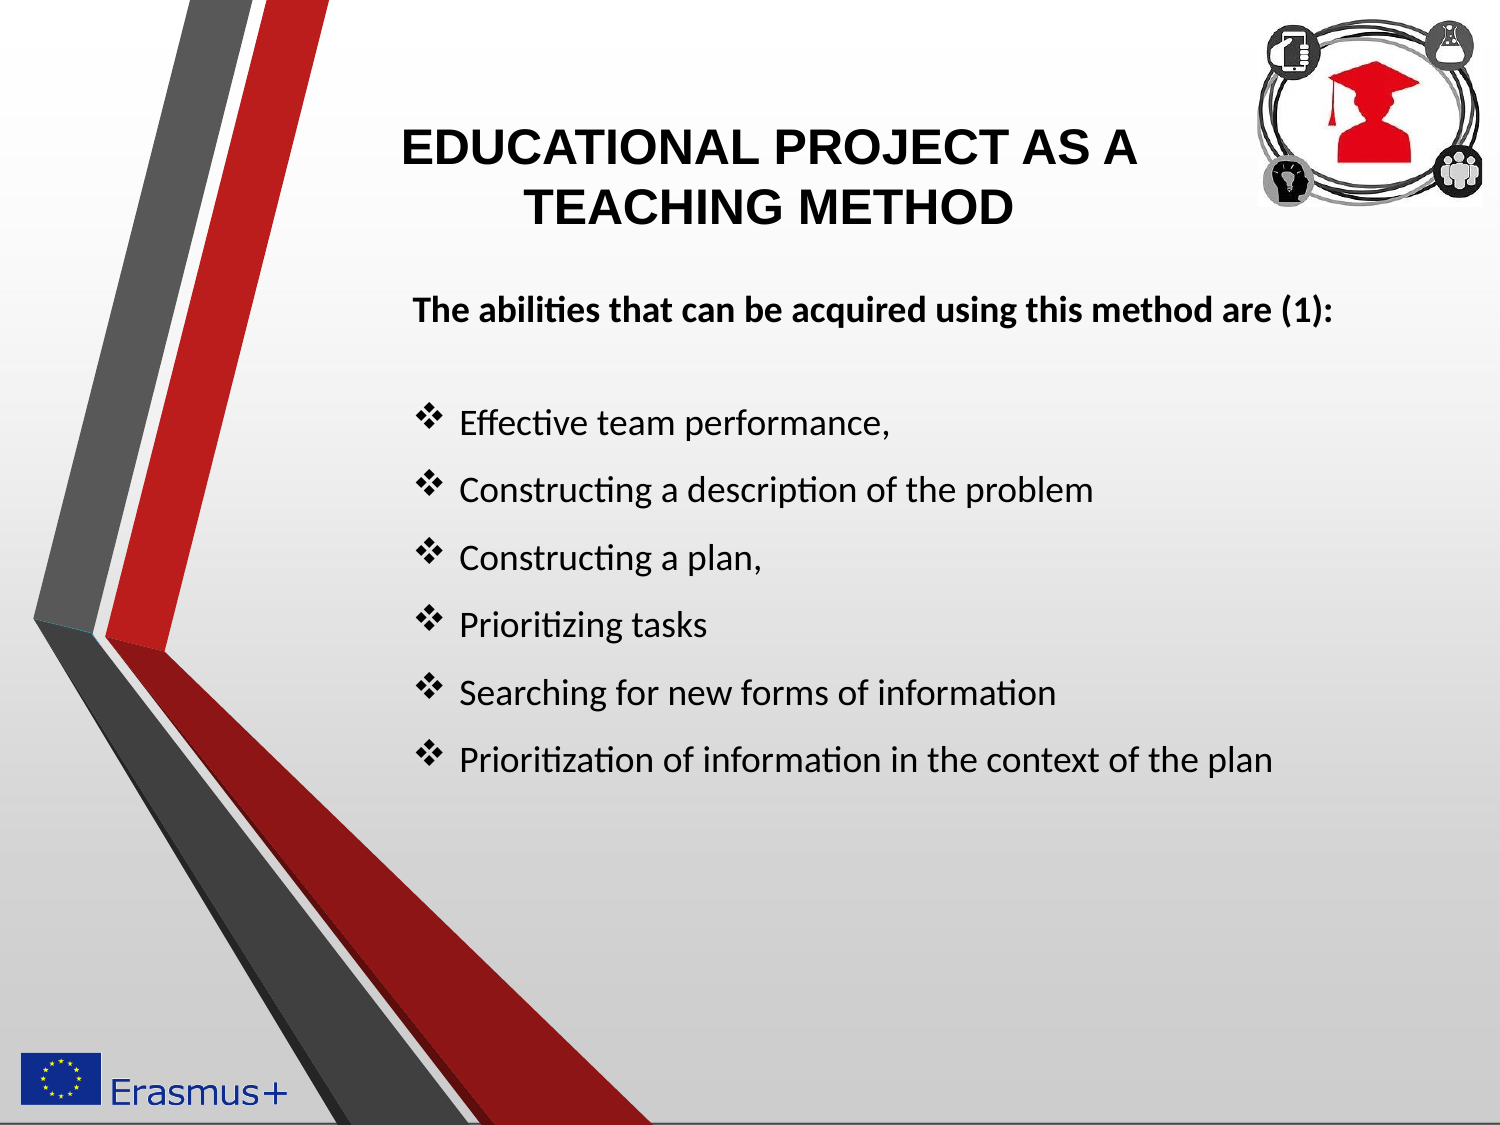

# EDUCATIONAL PROJECT AS A TEACHING METHOD
The abilities that can be acquired using this method are (1):
Effective team performance,
Constructing a description of the problem
Constructing a plan,
Prioritizing tasks
Searching for new forms of information
Prioritization of information in the context of the plan